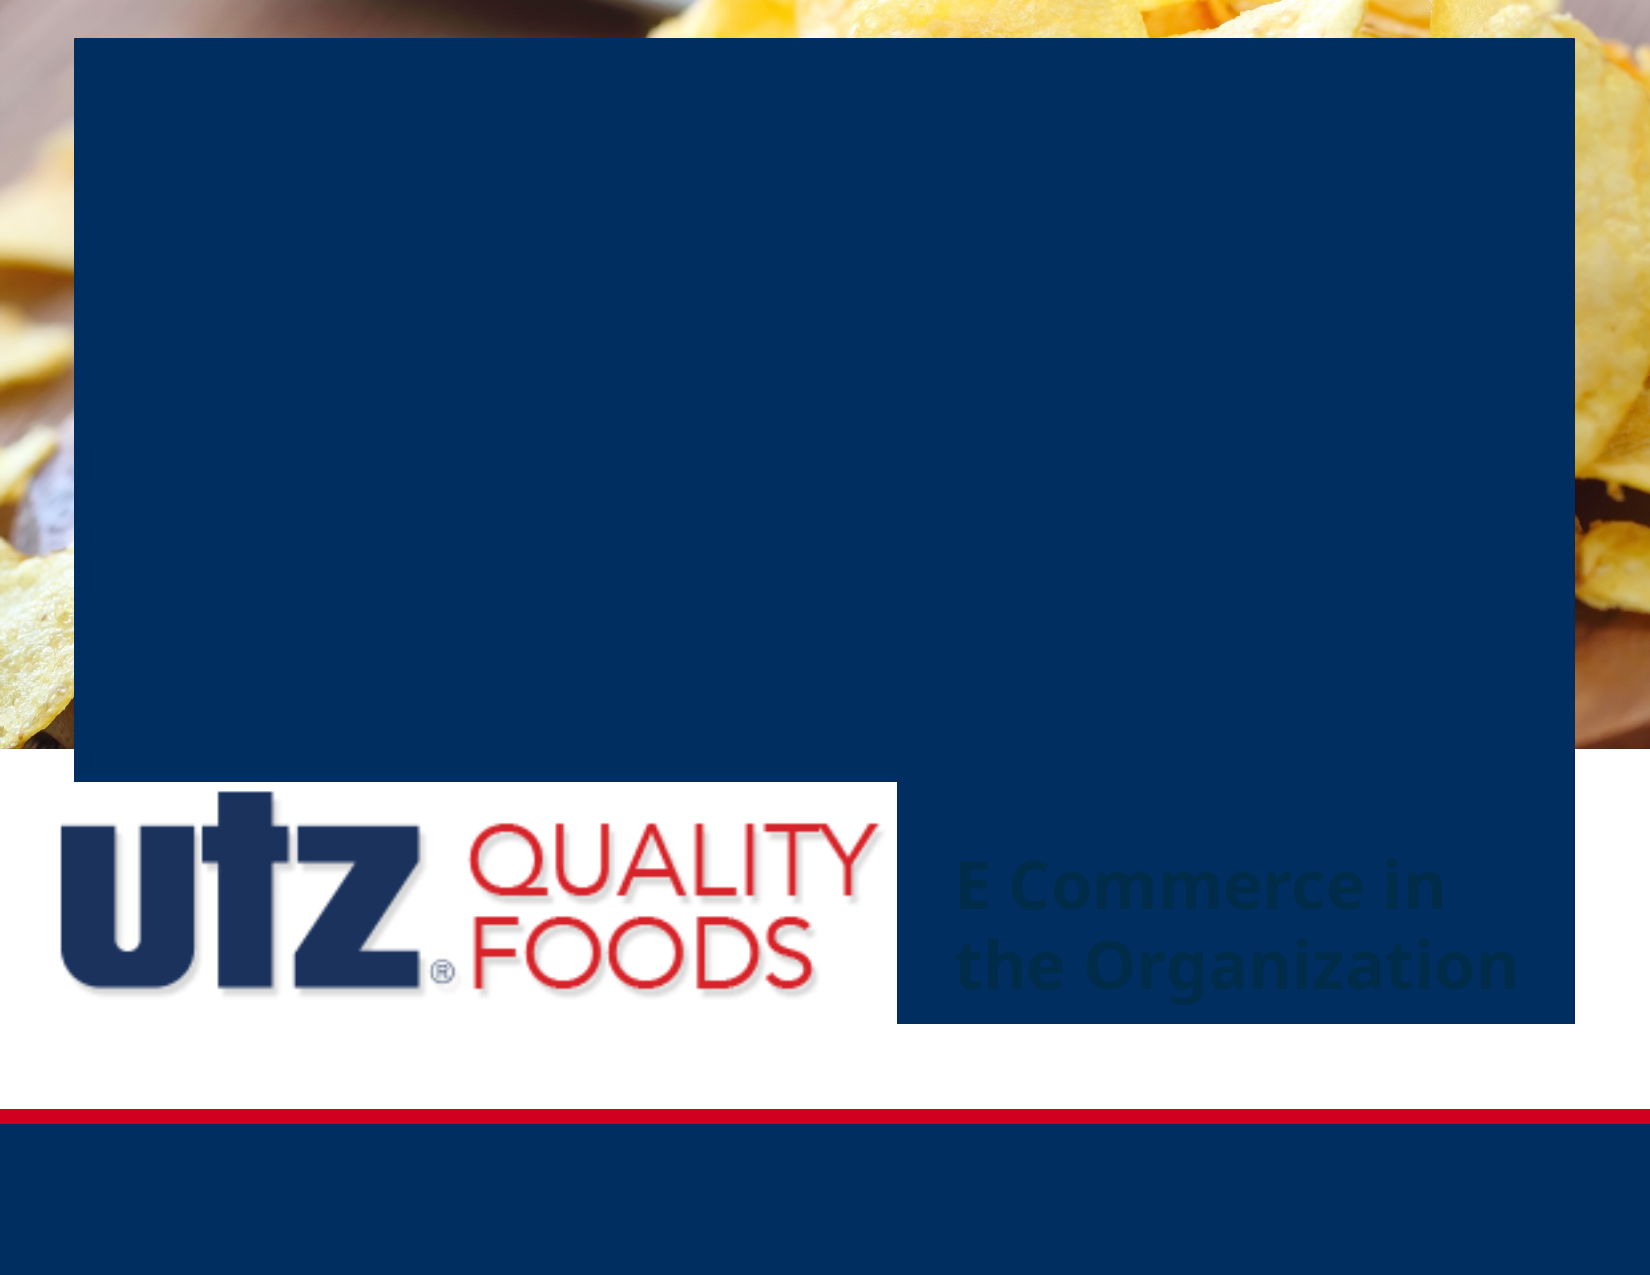

E Commerce in the Organization
# eCommerce /